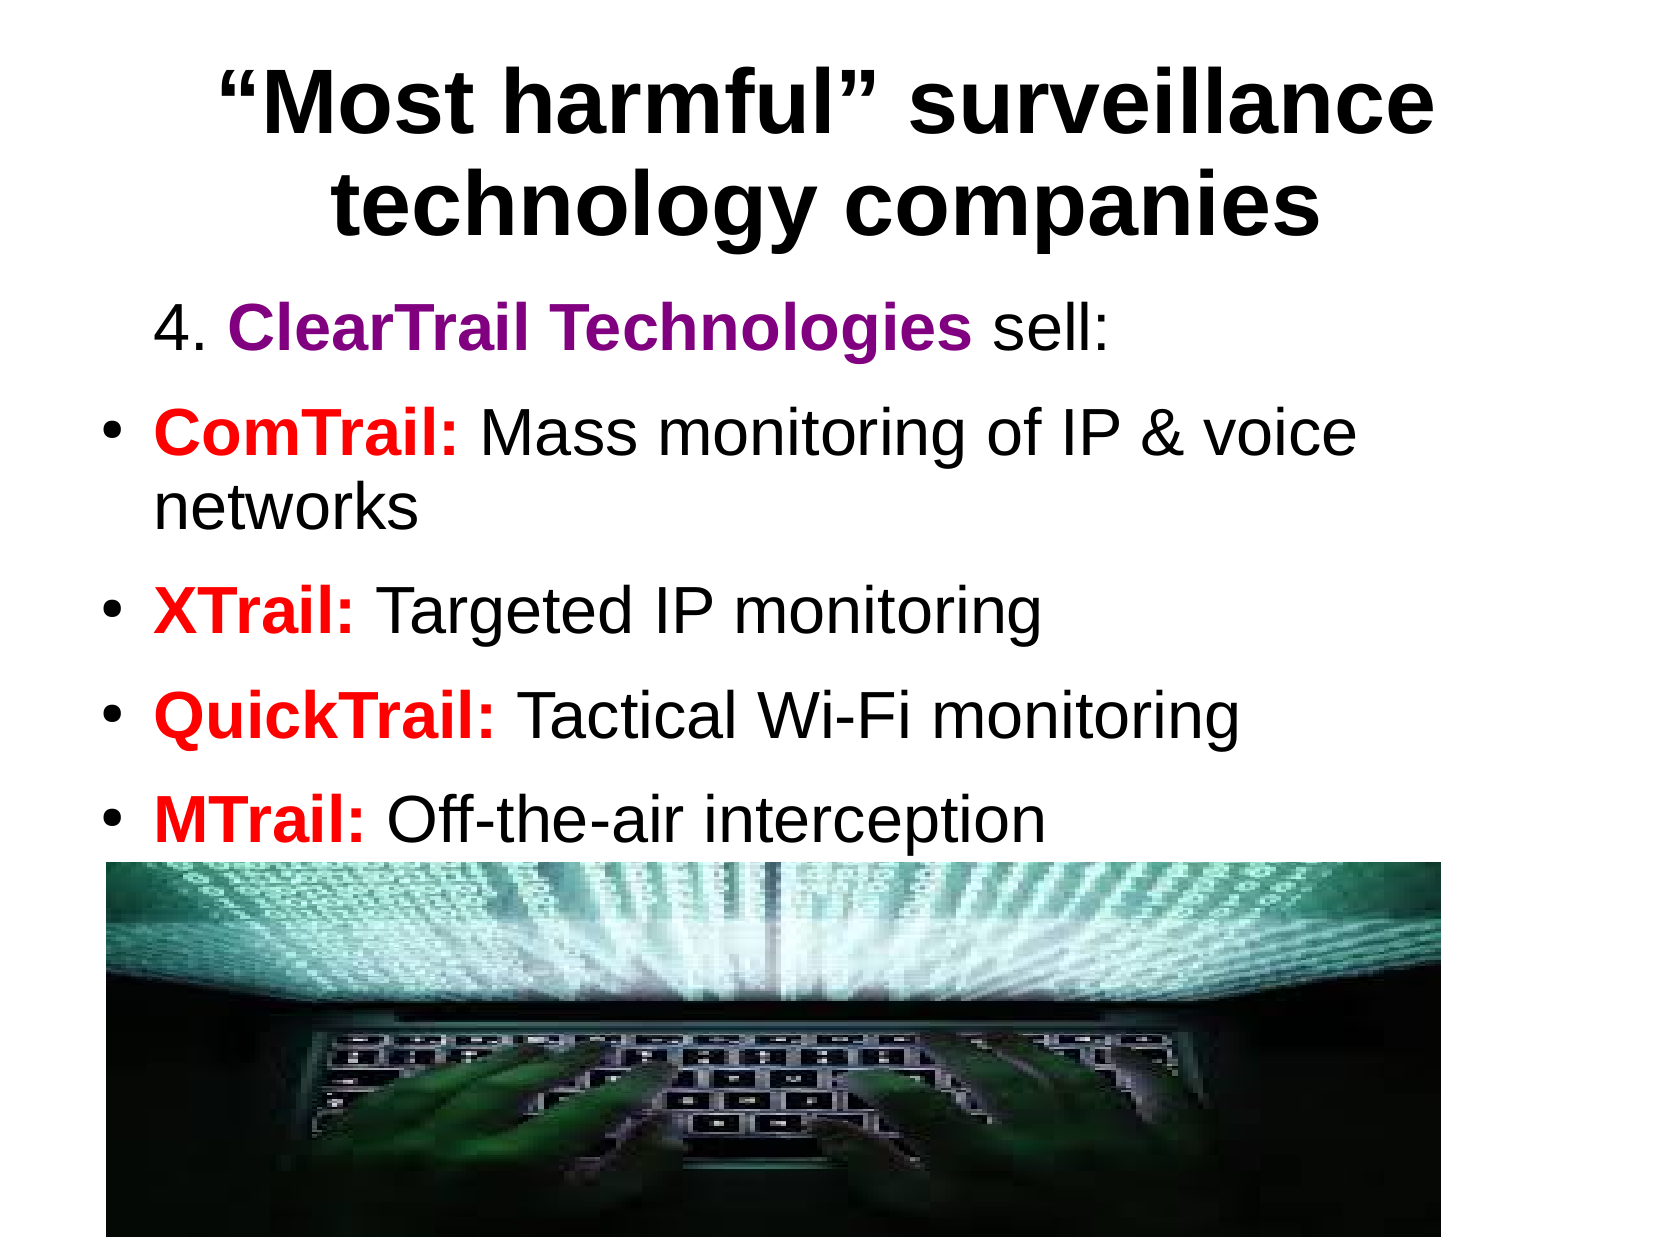

# “Most harmful” surveillance technology companies
4. ClearTrail Technologies sell:
ComTrail: Mass monitoring of IP & voice networks
XTrail: Targeted IP monitoring
QuickTrail: Tactical Wi-Fi monitoring
MTrail: Off-the-air interception